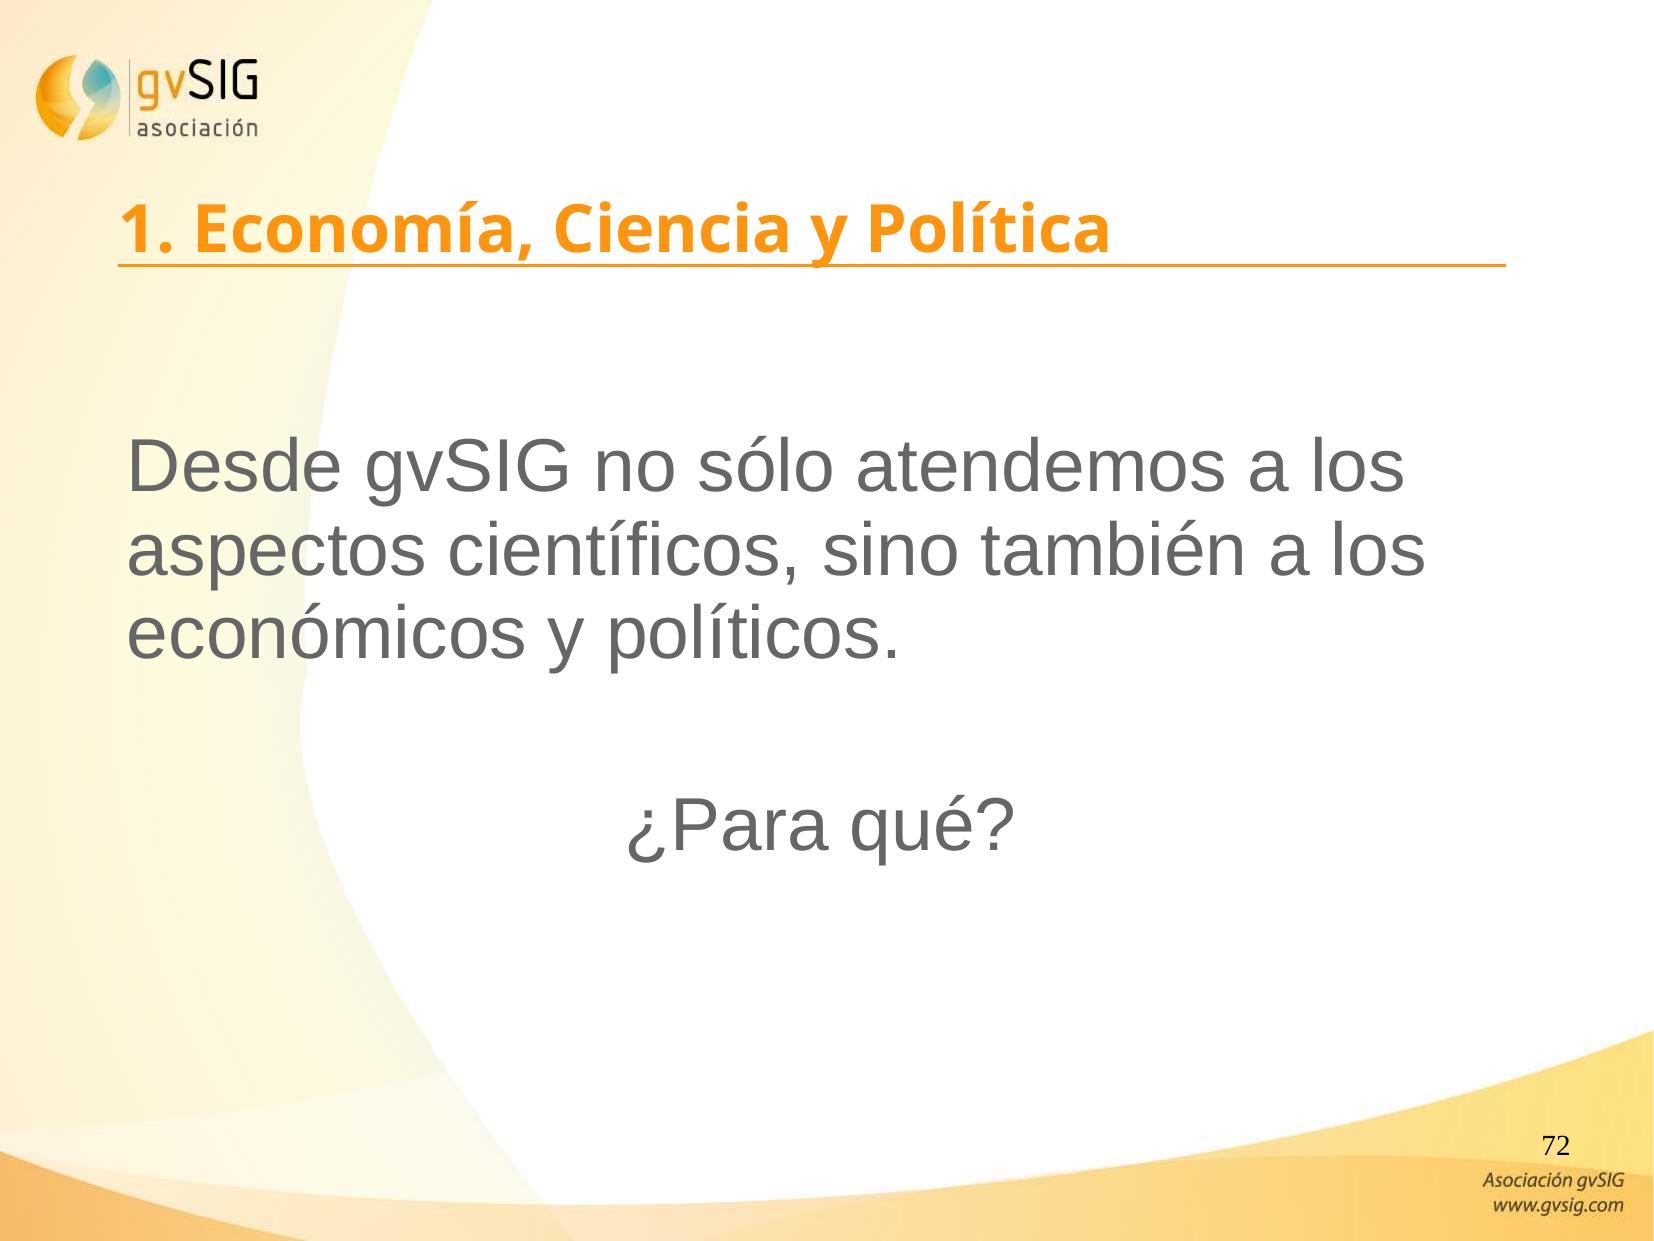

# 1. Economía, Ciencia y Política
Desde gvSIG no sólo atendemos a los aspectos científicos, sino también a los económicos y políticos.
¿Para qué?
72